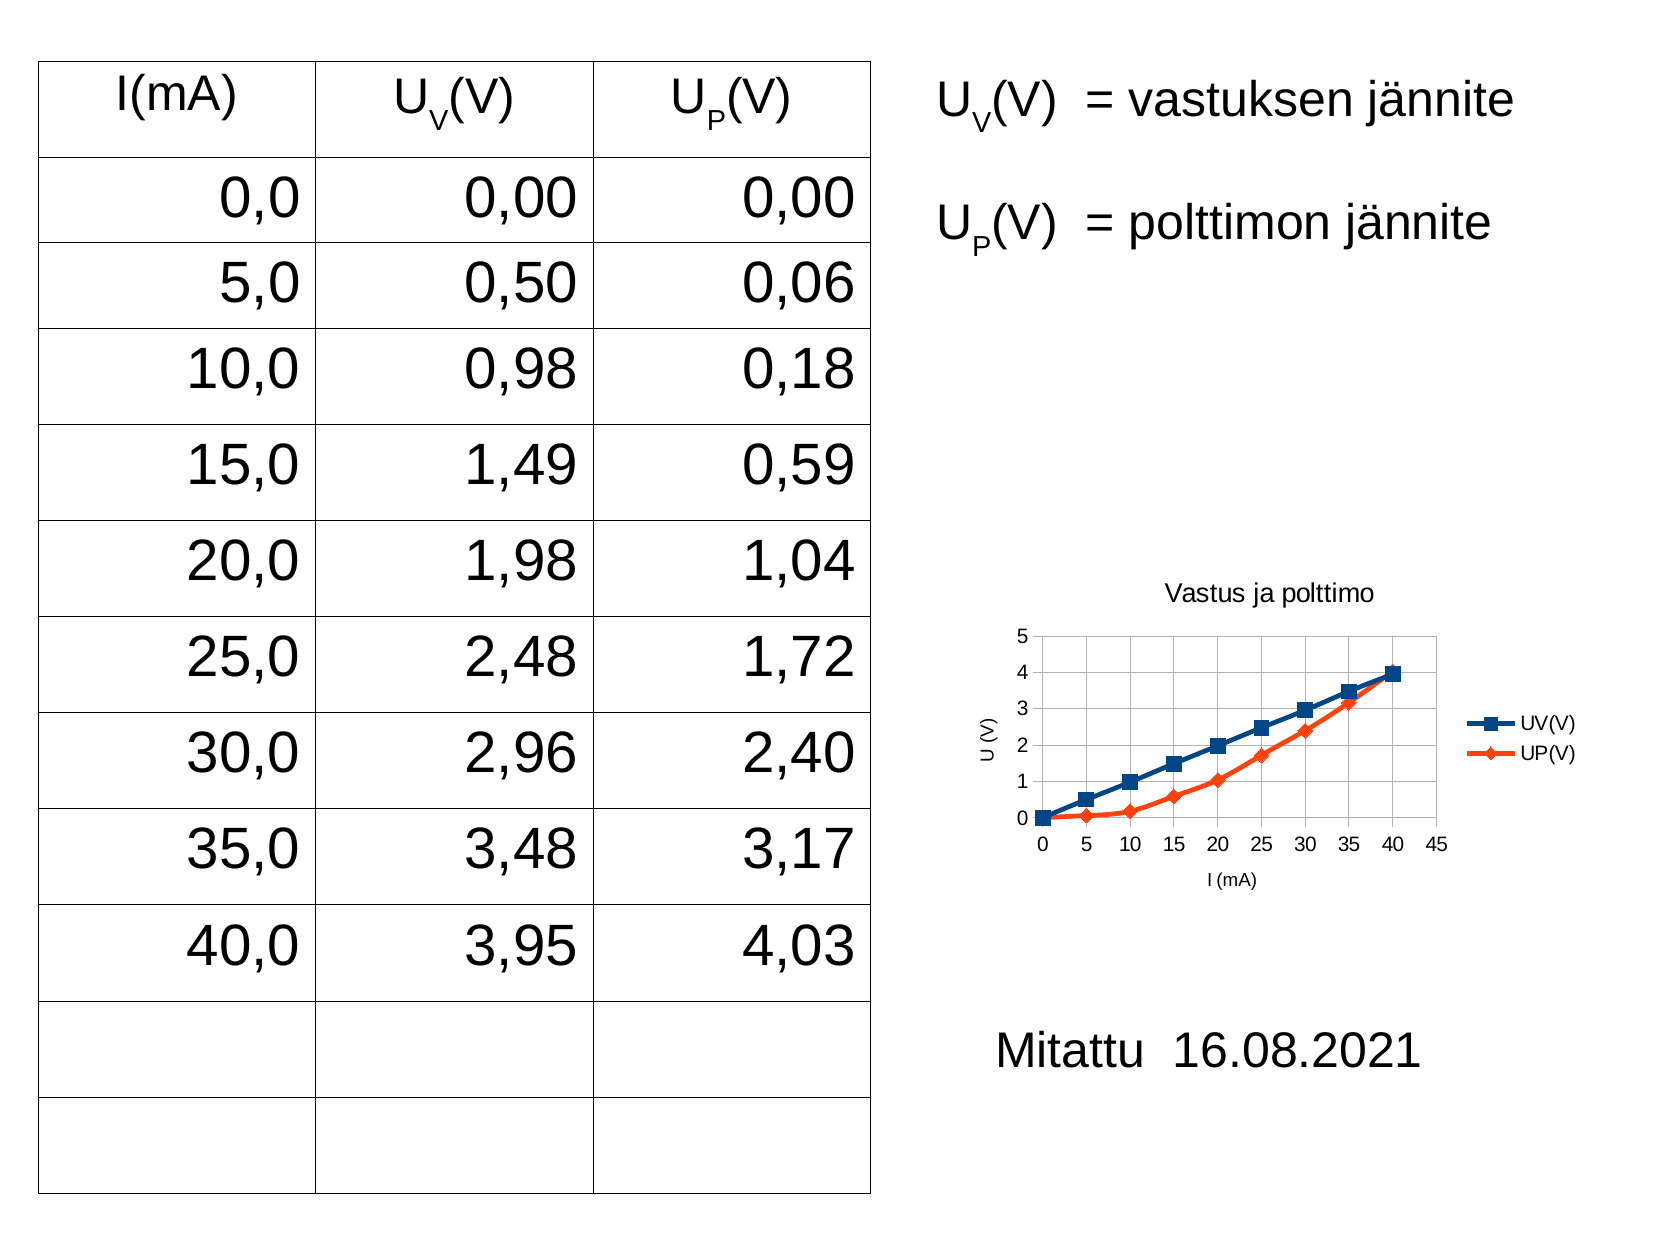

UV(V) = vastuksen jännite
UP(V) = polttimon jännite
| I(mA) | UV(V) | UP(V) |
| --- | --- | --- |
| 0,0 | 0,00 | 0,00 |
| 5,0 | 0,50 | 0,06 |
| 10,0 | 0,98 | 0,18 |
| 15,0 | 1,49 | 0,59 |
| 20,0 | 1,98 | 1,04 |
| 25,0 | 2,48 | 1,72 |
| 30,0 | 2,96 | 2,40 |
| 35,0 | 3,48 | 3,17 |
| 40,0 | 3,95 | 4,03 |
| | | |
| | | |
### Chart: Vastus ja polttimo
| Category | UV(V) | UP(V) |
|---|---|---|Mitattu 16.08.2021